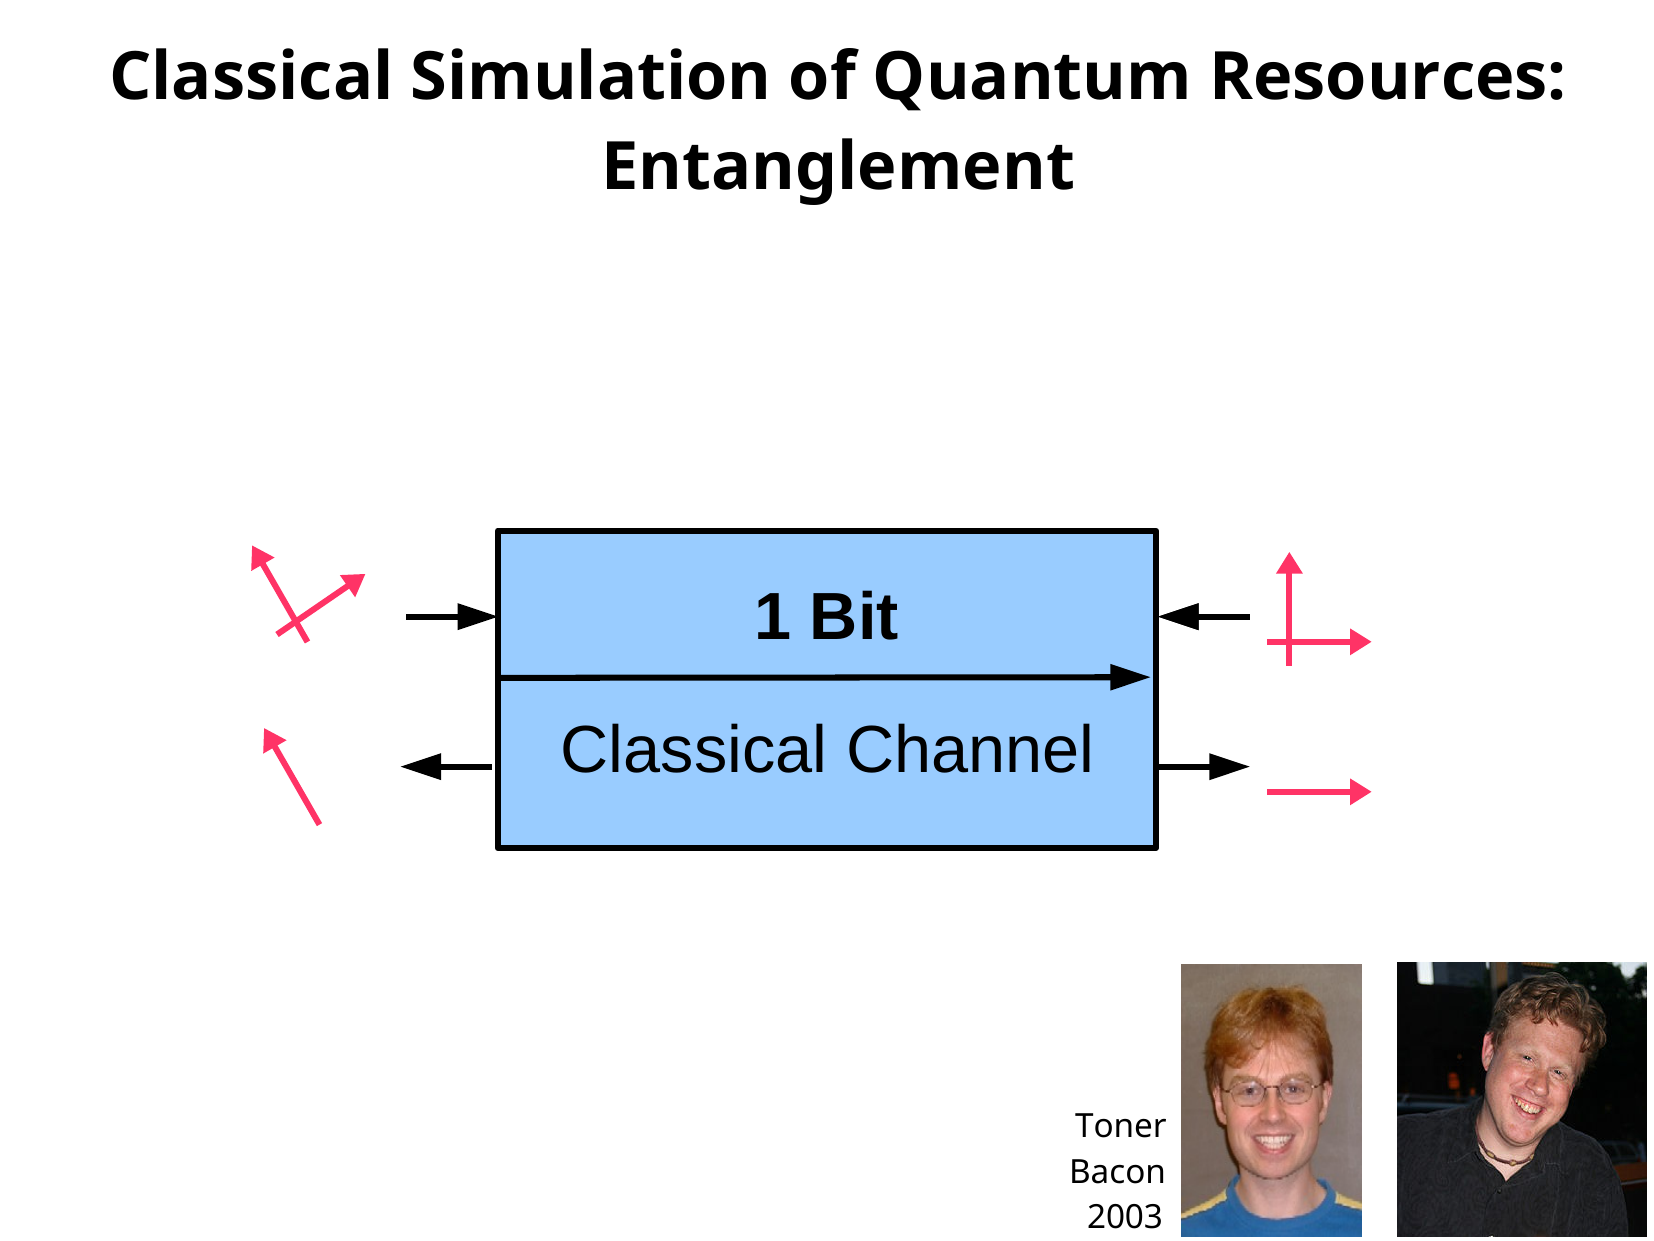

Classical Simulation of Quantum Resources:
Entanglement
1 Bit
Classical Channel
Toner
Bacon
2003